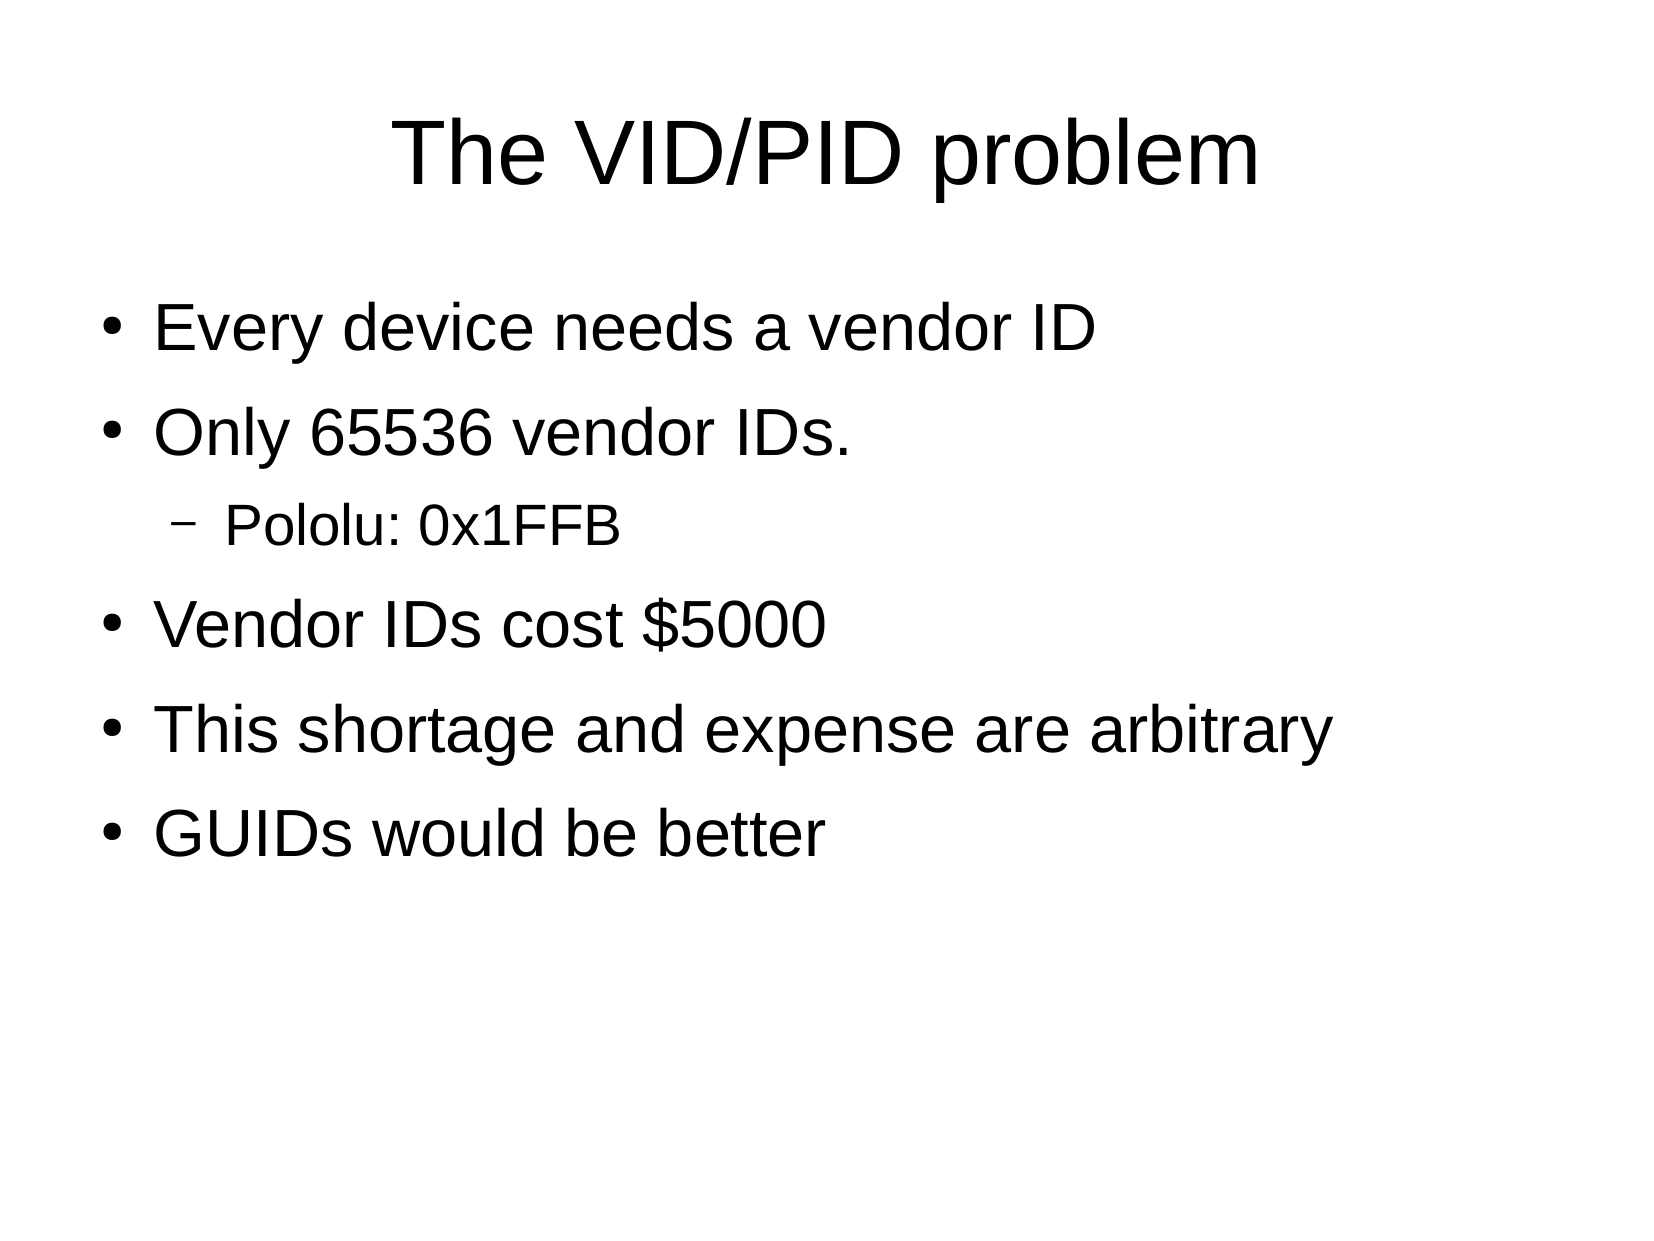

# The VID/PID problem
Every device needs a vendor ID
Only 65536 vendor IDs.
Pololu: 0x1FFB
Vendor IDs cost $5000
This shortage and expense are arbitrary
GUIDs would be better